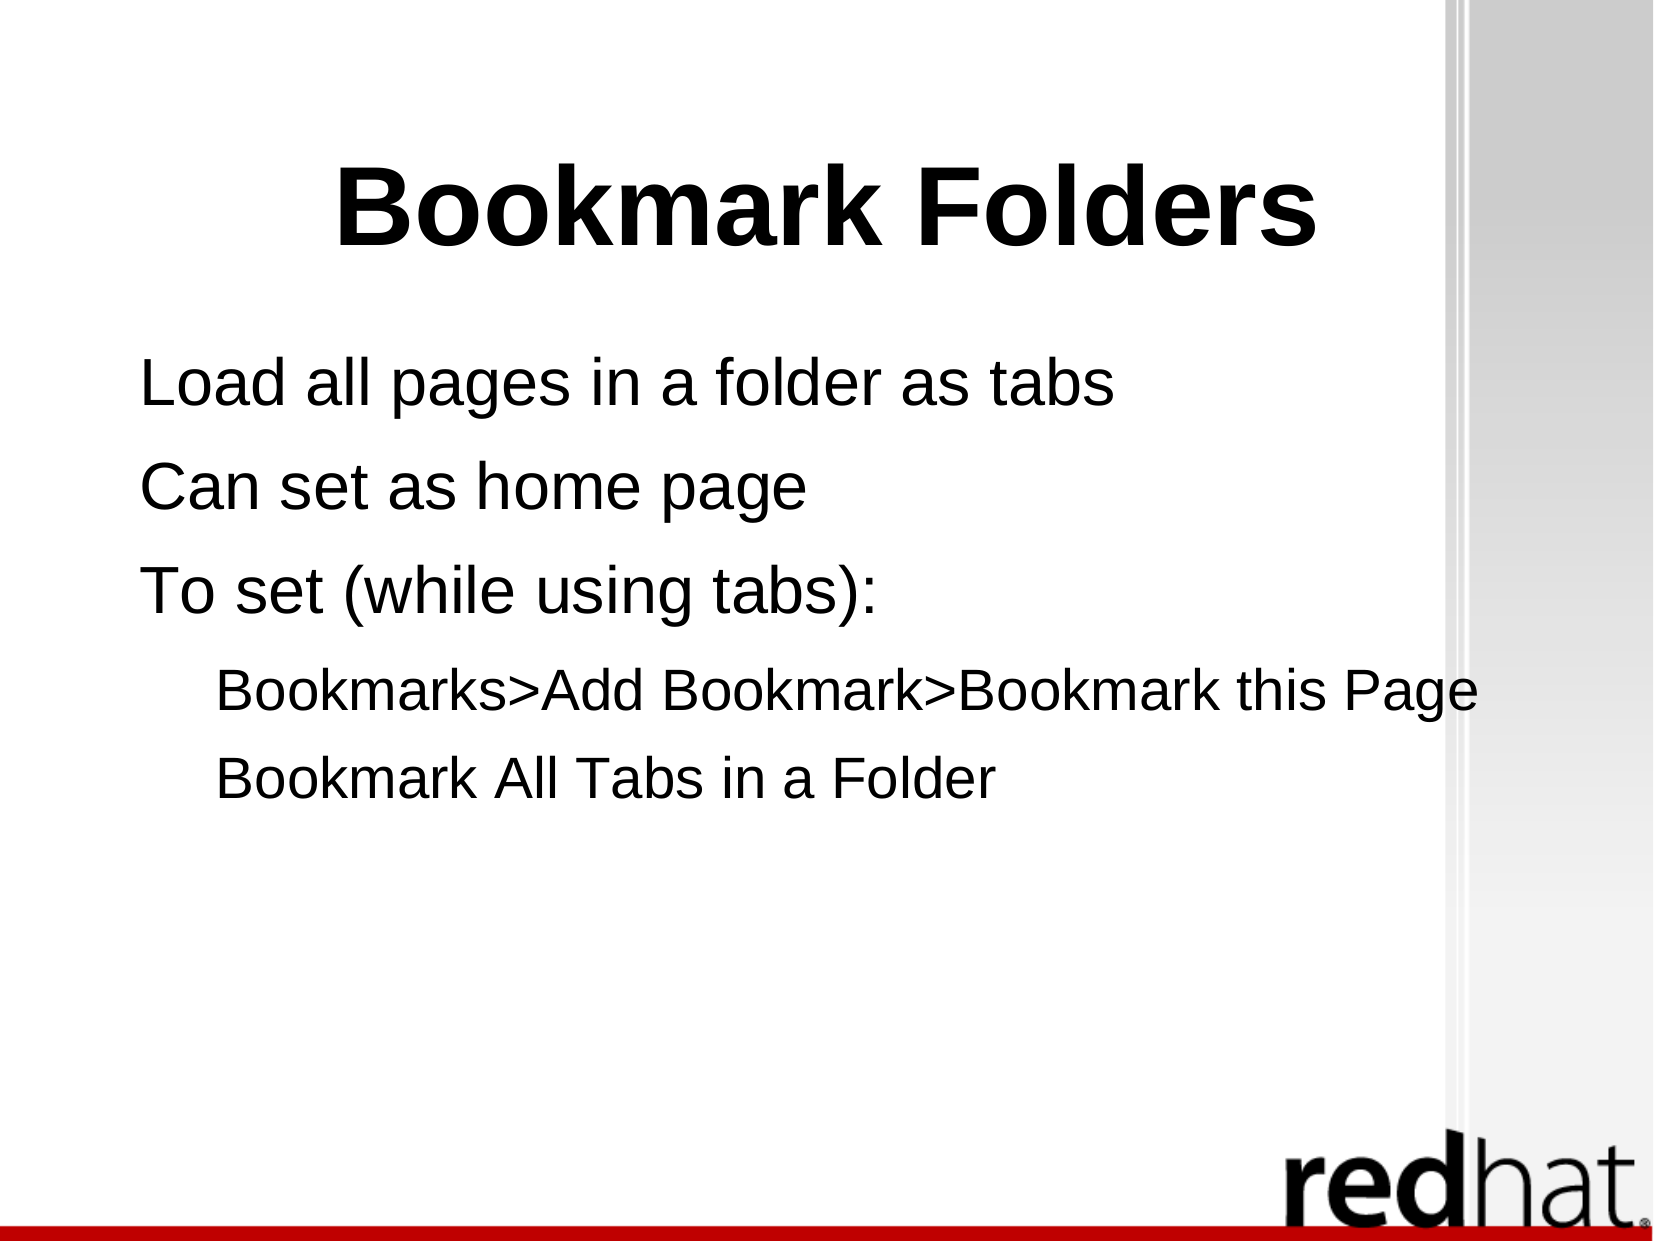

# Bookmark Folders
Load all pages in a folder as tabs
Can set as home page
To set (while using tabs):
Bookmarks>Add Bookmark>Bookmark this Page
Bookmark All Tabs in a Folder